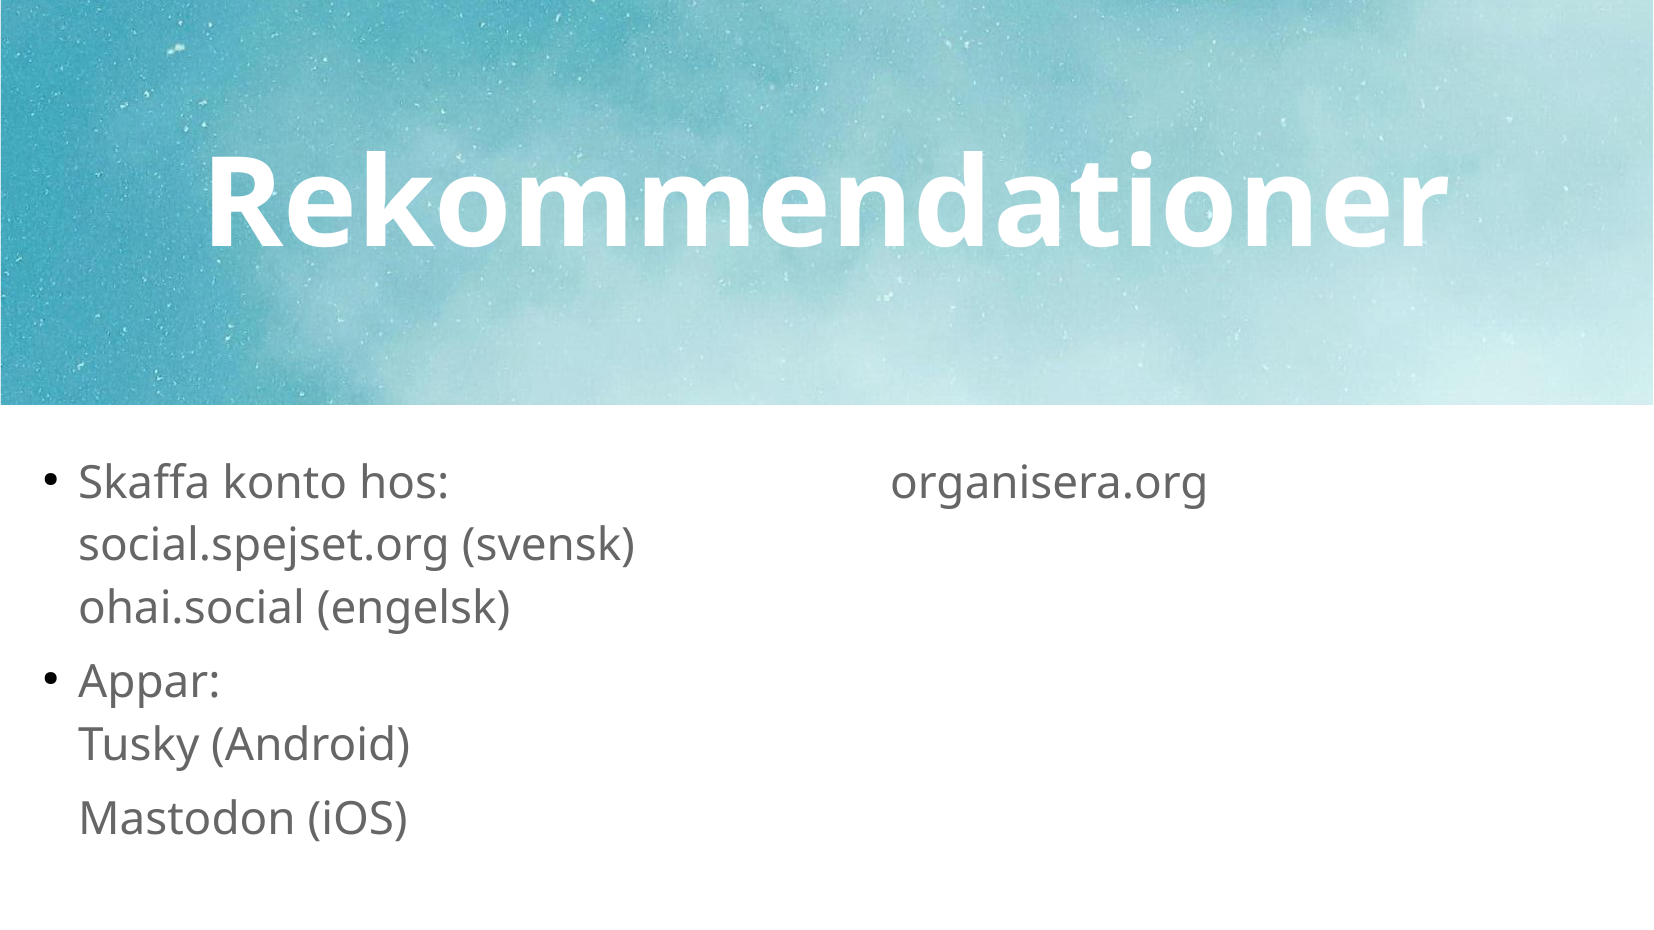

# Rekommendationer
Skaffa konto hos:
social.spejset.org (svensk)
ohai.social (engelsk)
Appar:
Tusky (Android)
Mastodon (iOS)
För evenemang/kalendariet: organisera.org